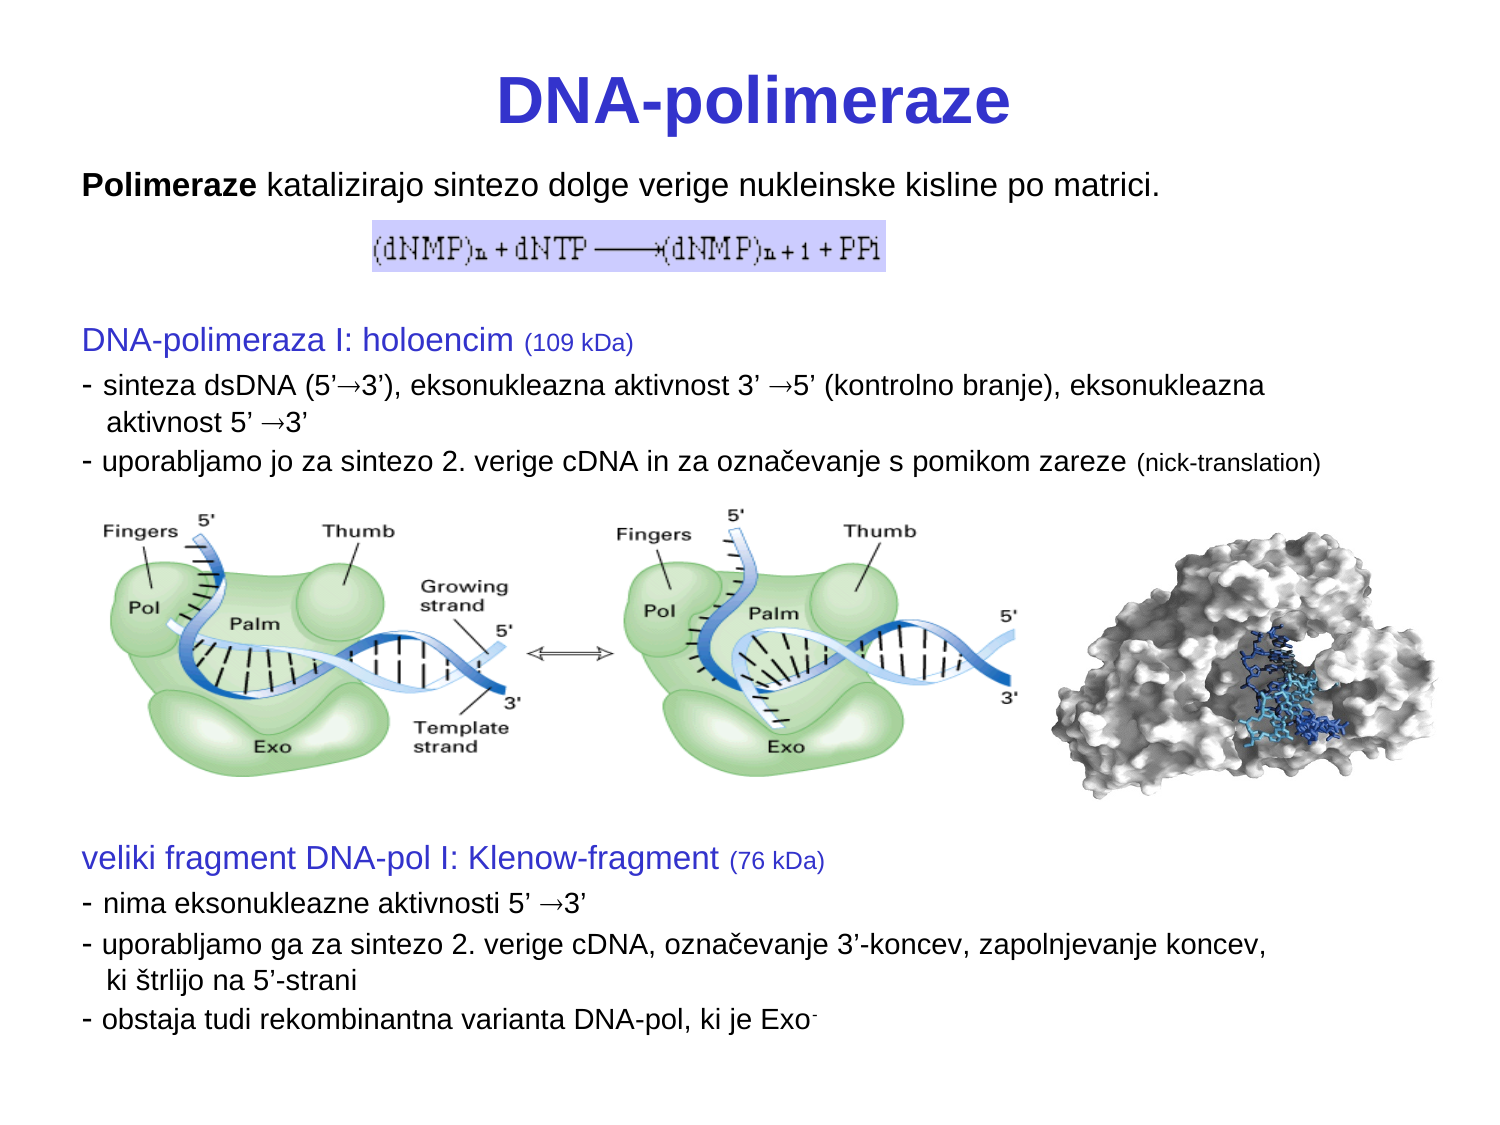

# DNA-polimeraze
Polimeraze katalizirajo sintezo dolge verige nukleinske kisline po matrici.
DNA-polimeraza I: holoencim (109 kDa)
- sinteza dsDNA (5’3’), eksonukleazna aktivnost 3’ 5’ (kontrolno branje), eksonukleazna
 aktivnost 5’ 3’
- uporabljamo jo za sintezo 2. verige cDNA in za označevanje s pomikom zareze (nick-translation)
veliki fragment DNA-pol I: Klenow-fragment (76 kDa)
- nima eksonukleazne aktivnosti 5’ 3’
- uporabljamo ga za sintezo 2. verige cDNA, označevanje 3’-koncev, zapolnjevanje koncev,
 ki štrlijo na 5’-strani
- obstaja tudi rekombinantna varianta DNA-pol, ki je Exo-